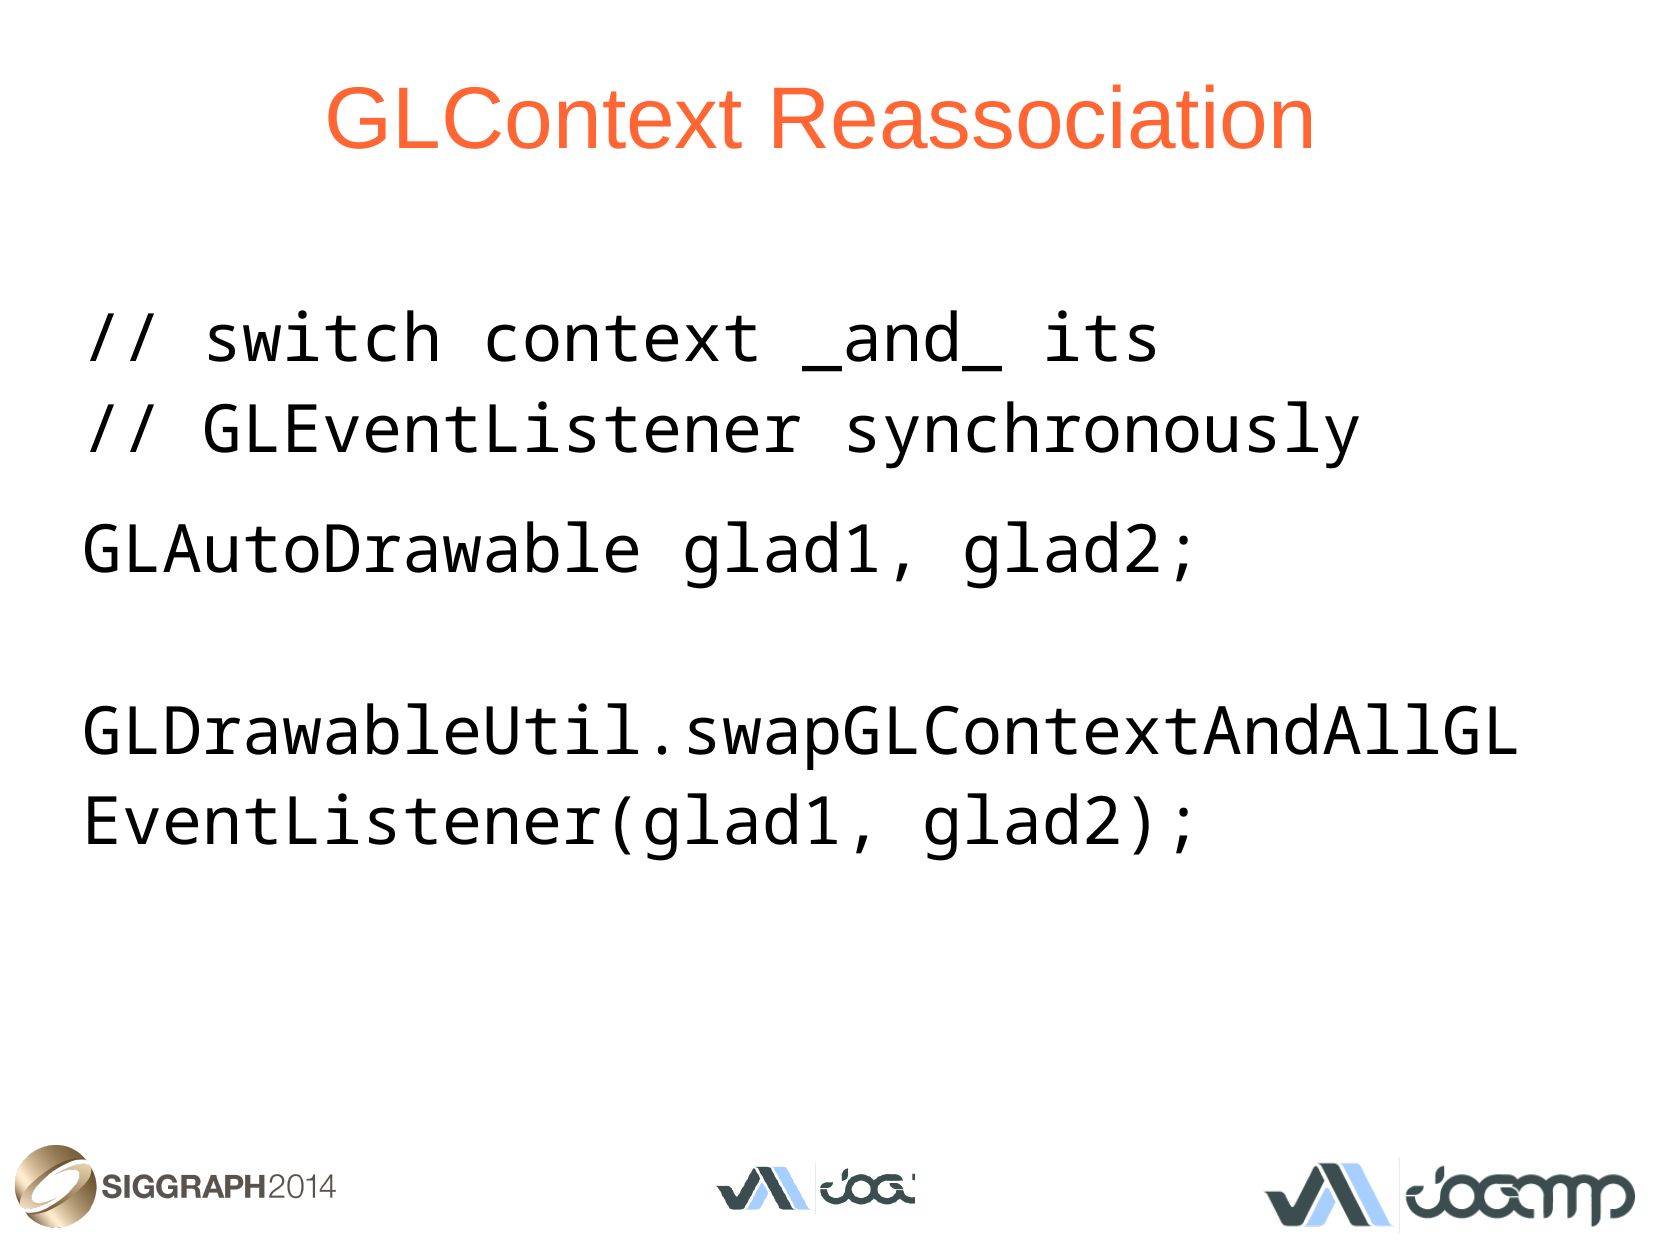

# GLContext Reassociation
// switch context _and_ its
// GLEventListener synchronously
GLAutoDrawable glad1, glad2; GLDrawableUtil.swapGLContextAndAllGLEventListener(glad1, glad2);